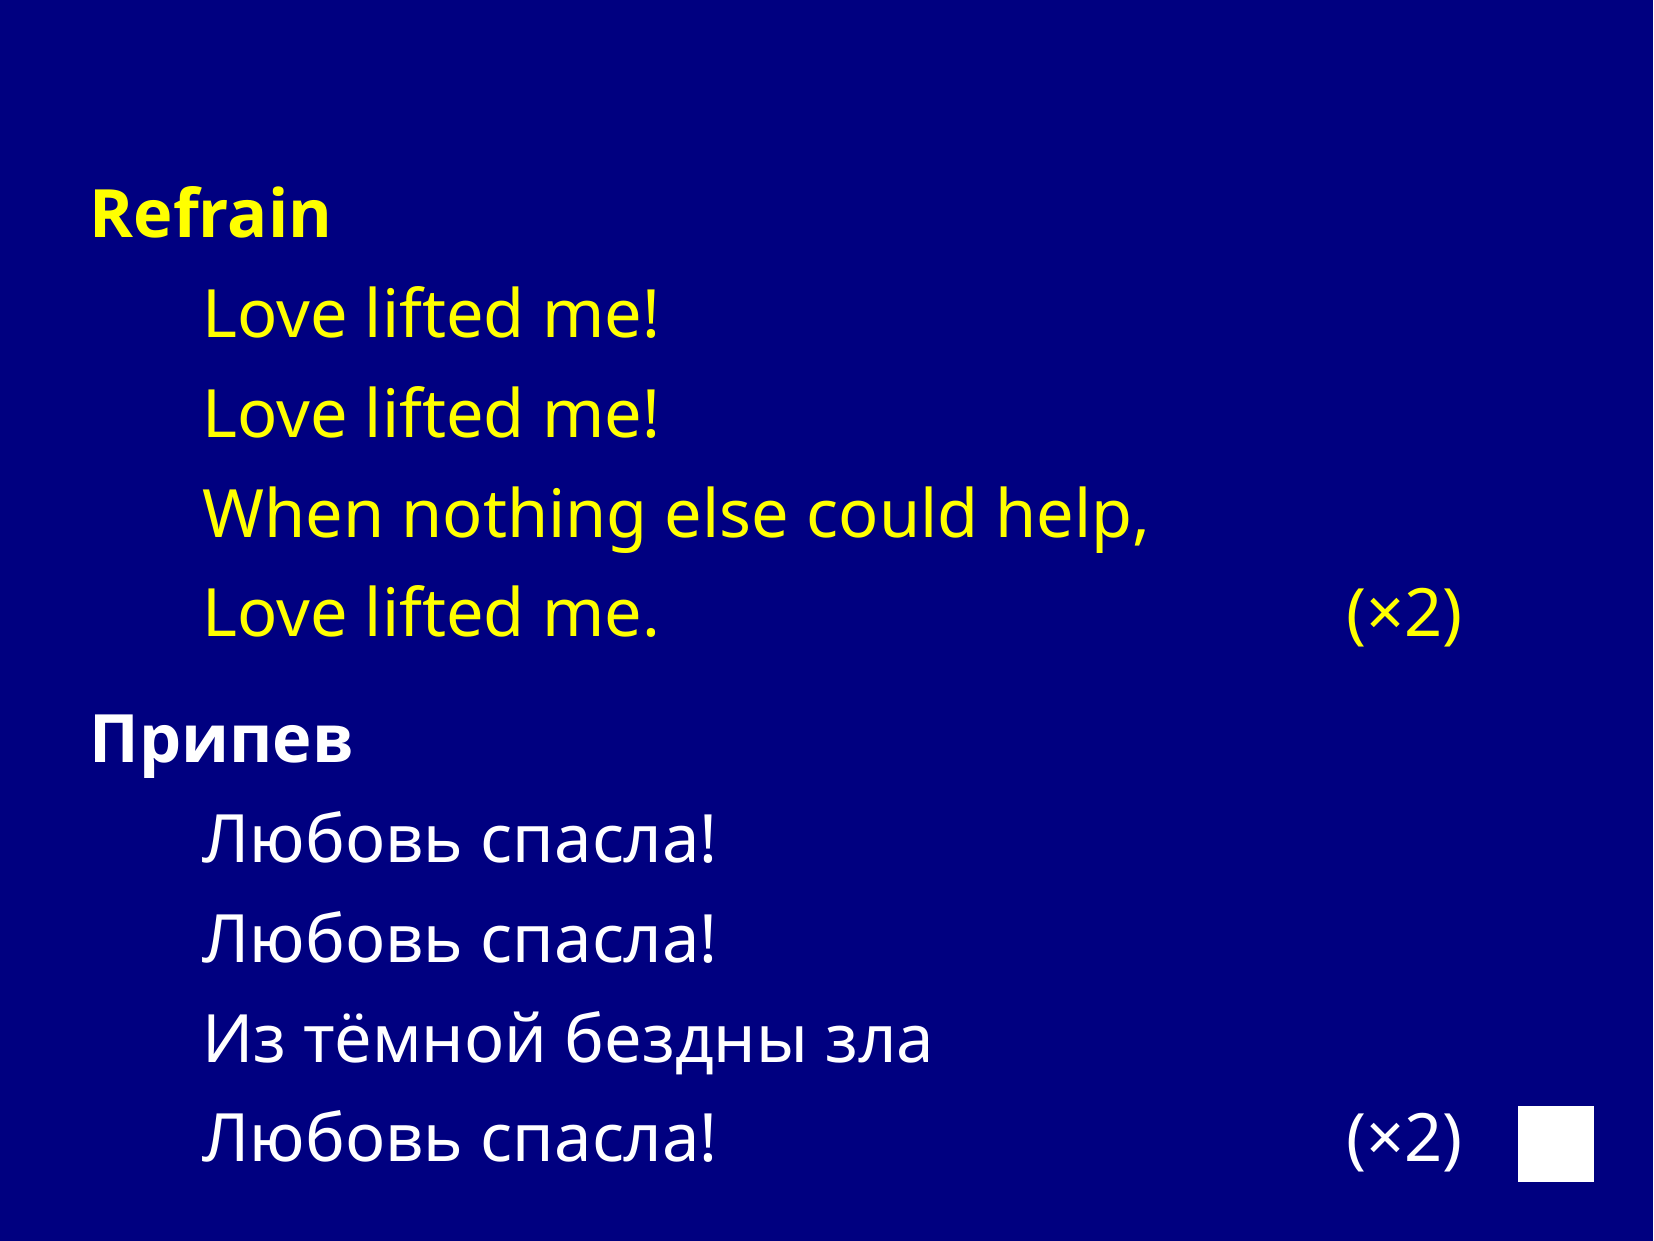

Refrain
	Love lifted me!
	Love lifted me!
	When nothing else could help,
	Love lifted me.	(×2)
Припев
	Любовь спасла!
	Любовь спасла!
	Из тёмной бездны зла
	Любовь спасла!	(×2)